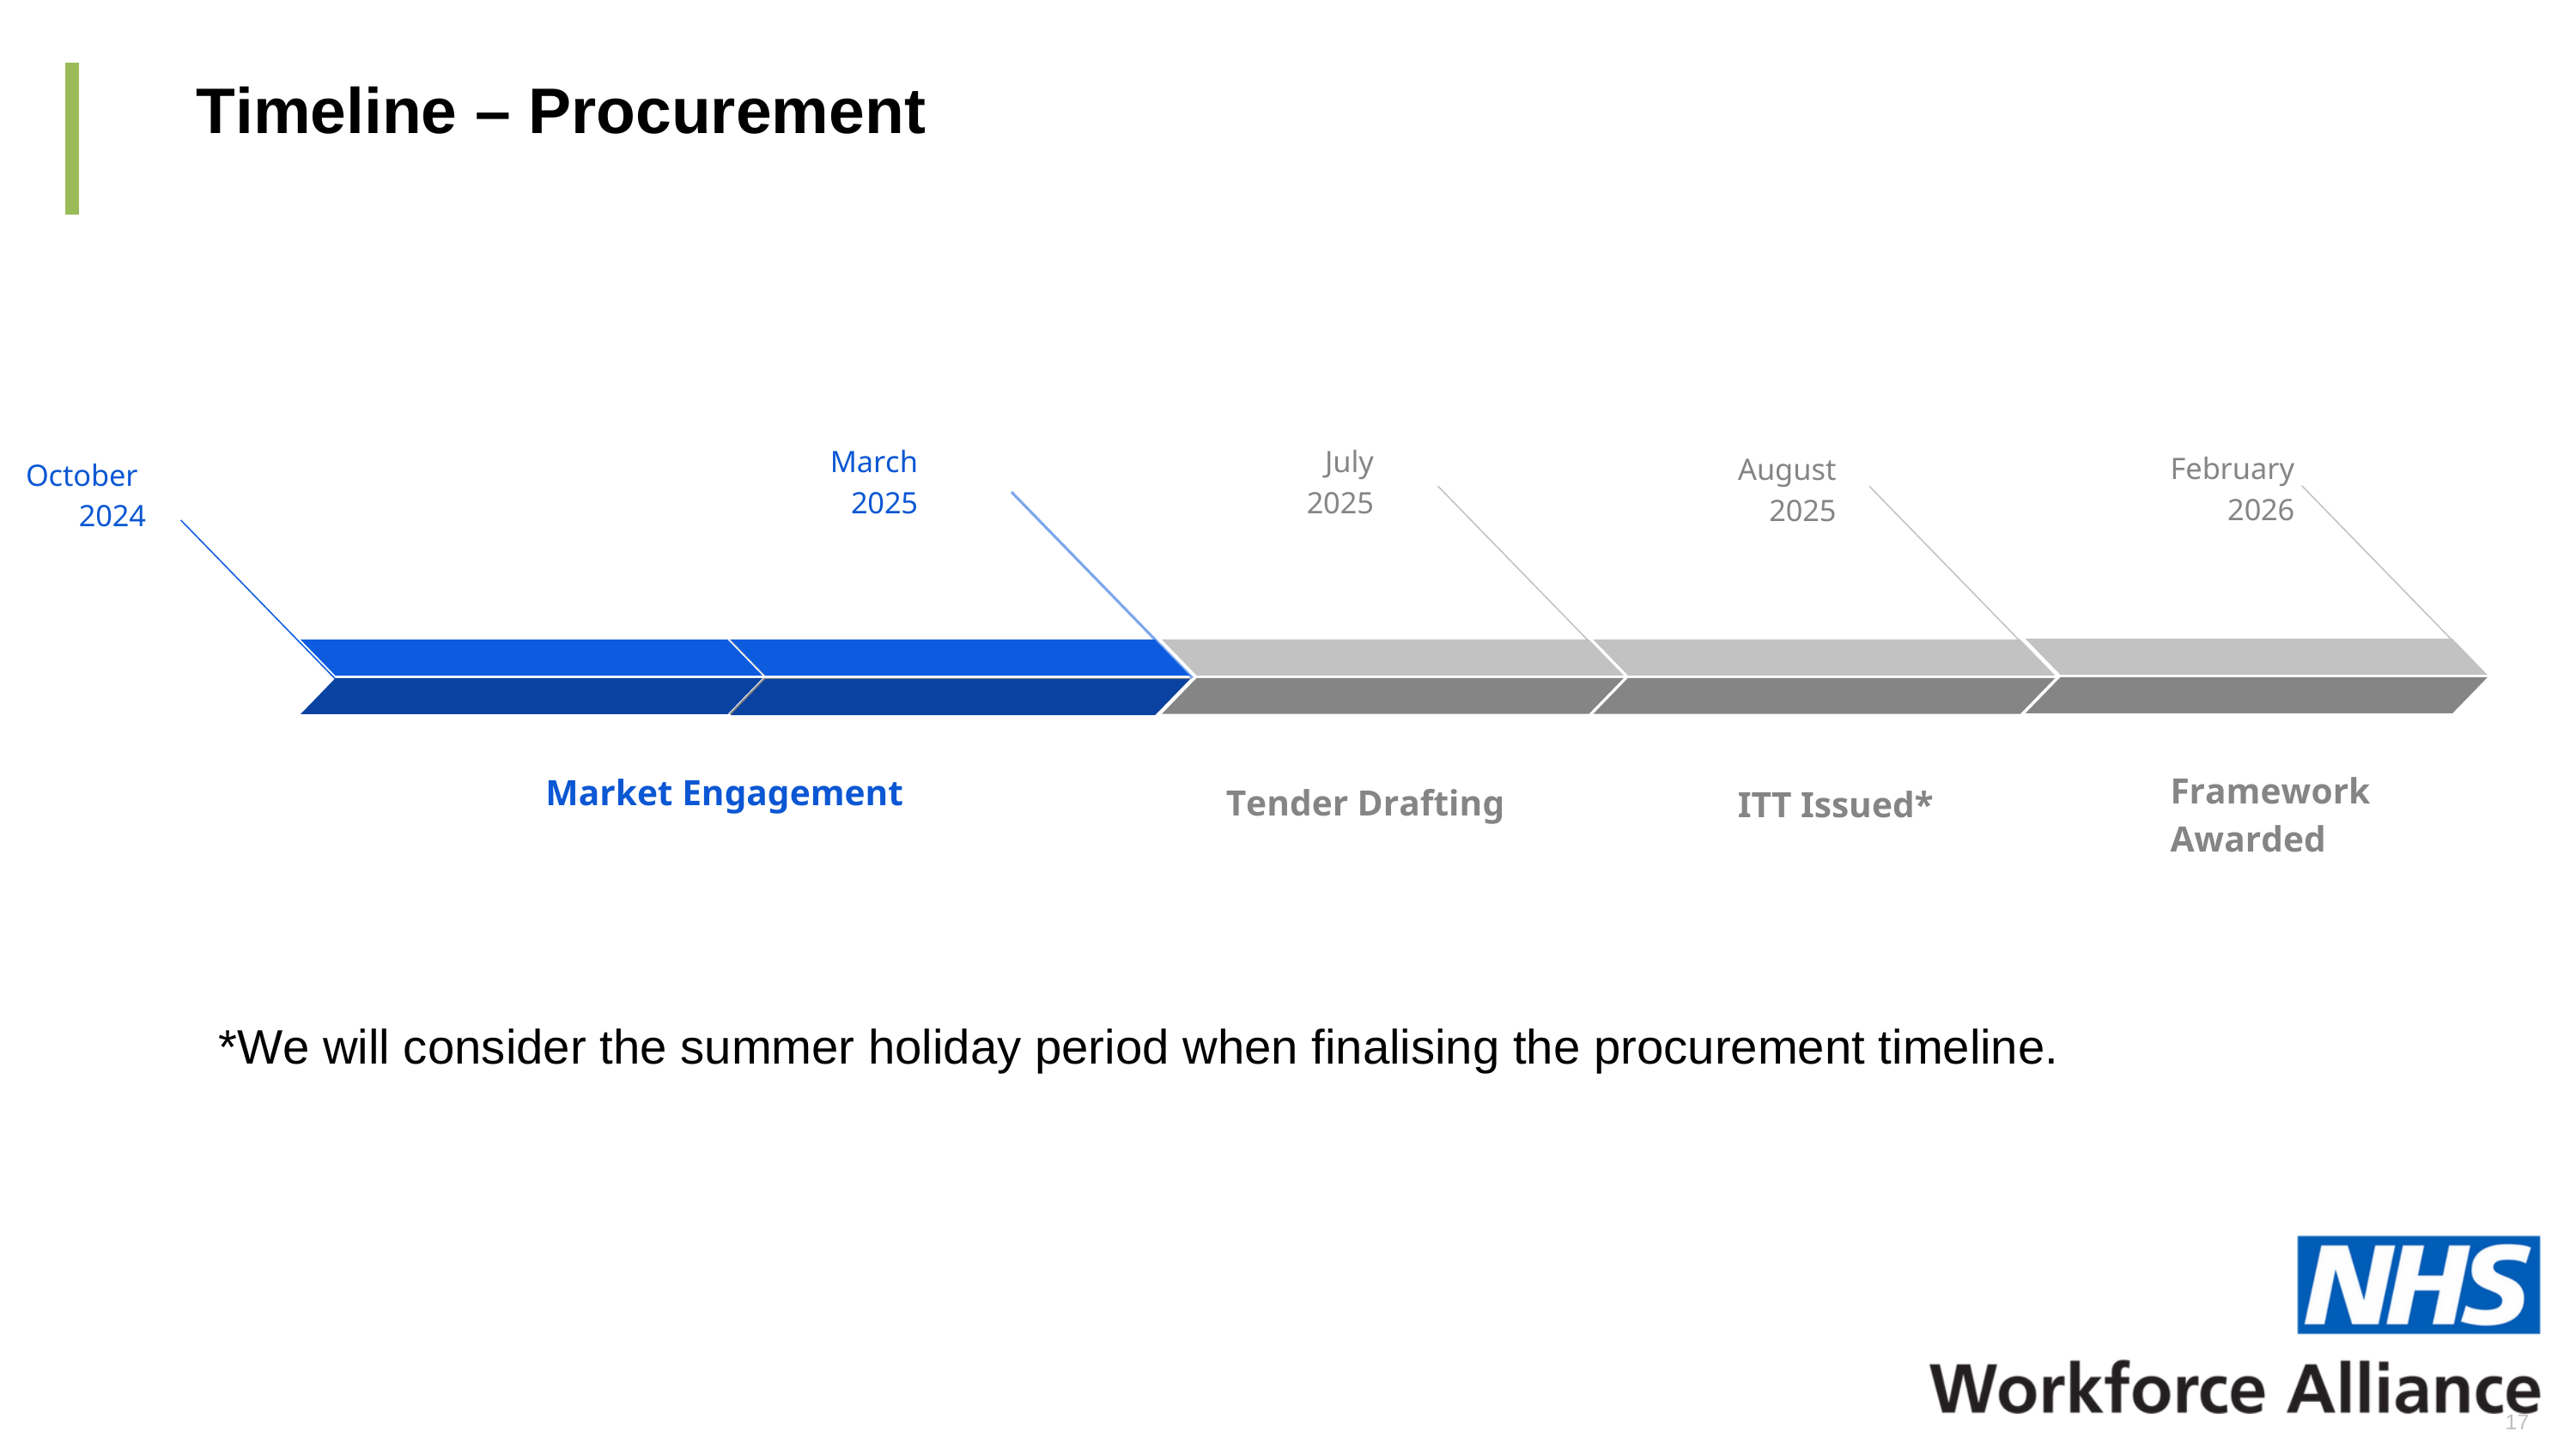

# Timeline – Procurement
March 2025
July 2025
February 2026
Framework Awarded
August 2025
ITT Issued*
October 2024
Market Engagement
Tender Drafting
*We will consider the summer holiday period when finalising the procurement timeline.